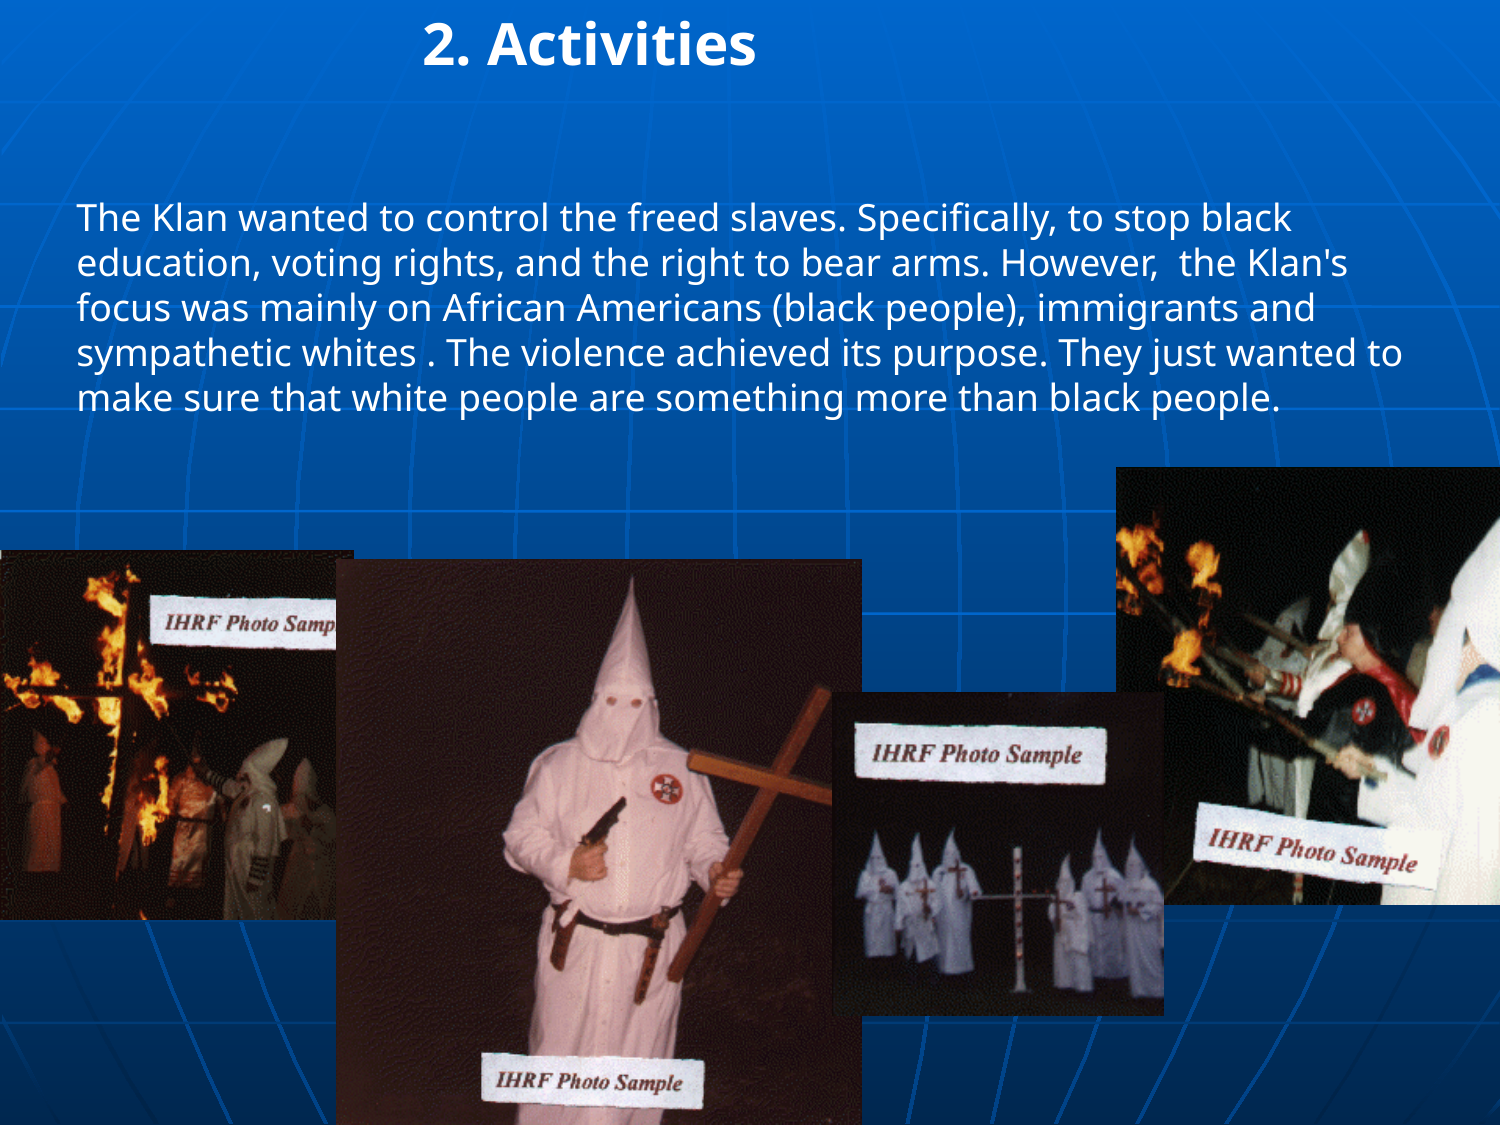

2. Activities
The Klan wanted to control the freed slaves. Specifically, to stop black education, voting rights, and the right to bear arms. However, the Klan's focus was mainly on African Americans (black people), immigrants and sympathetic whites . The violence achieved its purpose. They just wanted to make sure that white people are something more than black people.